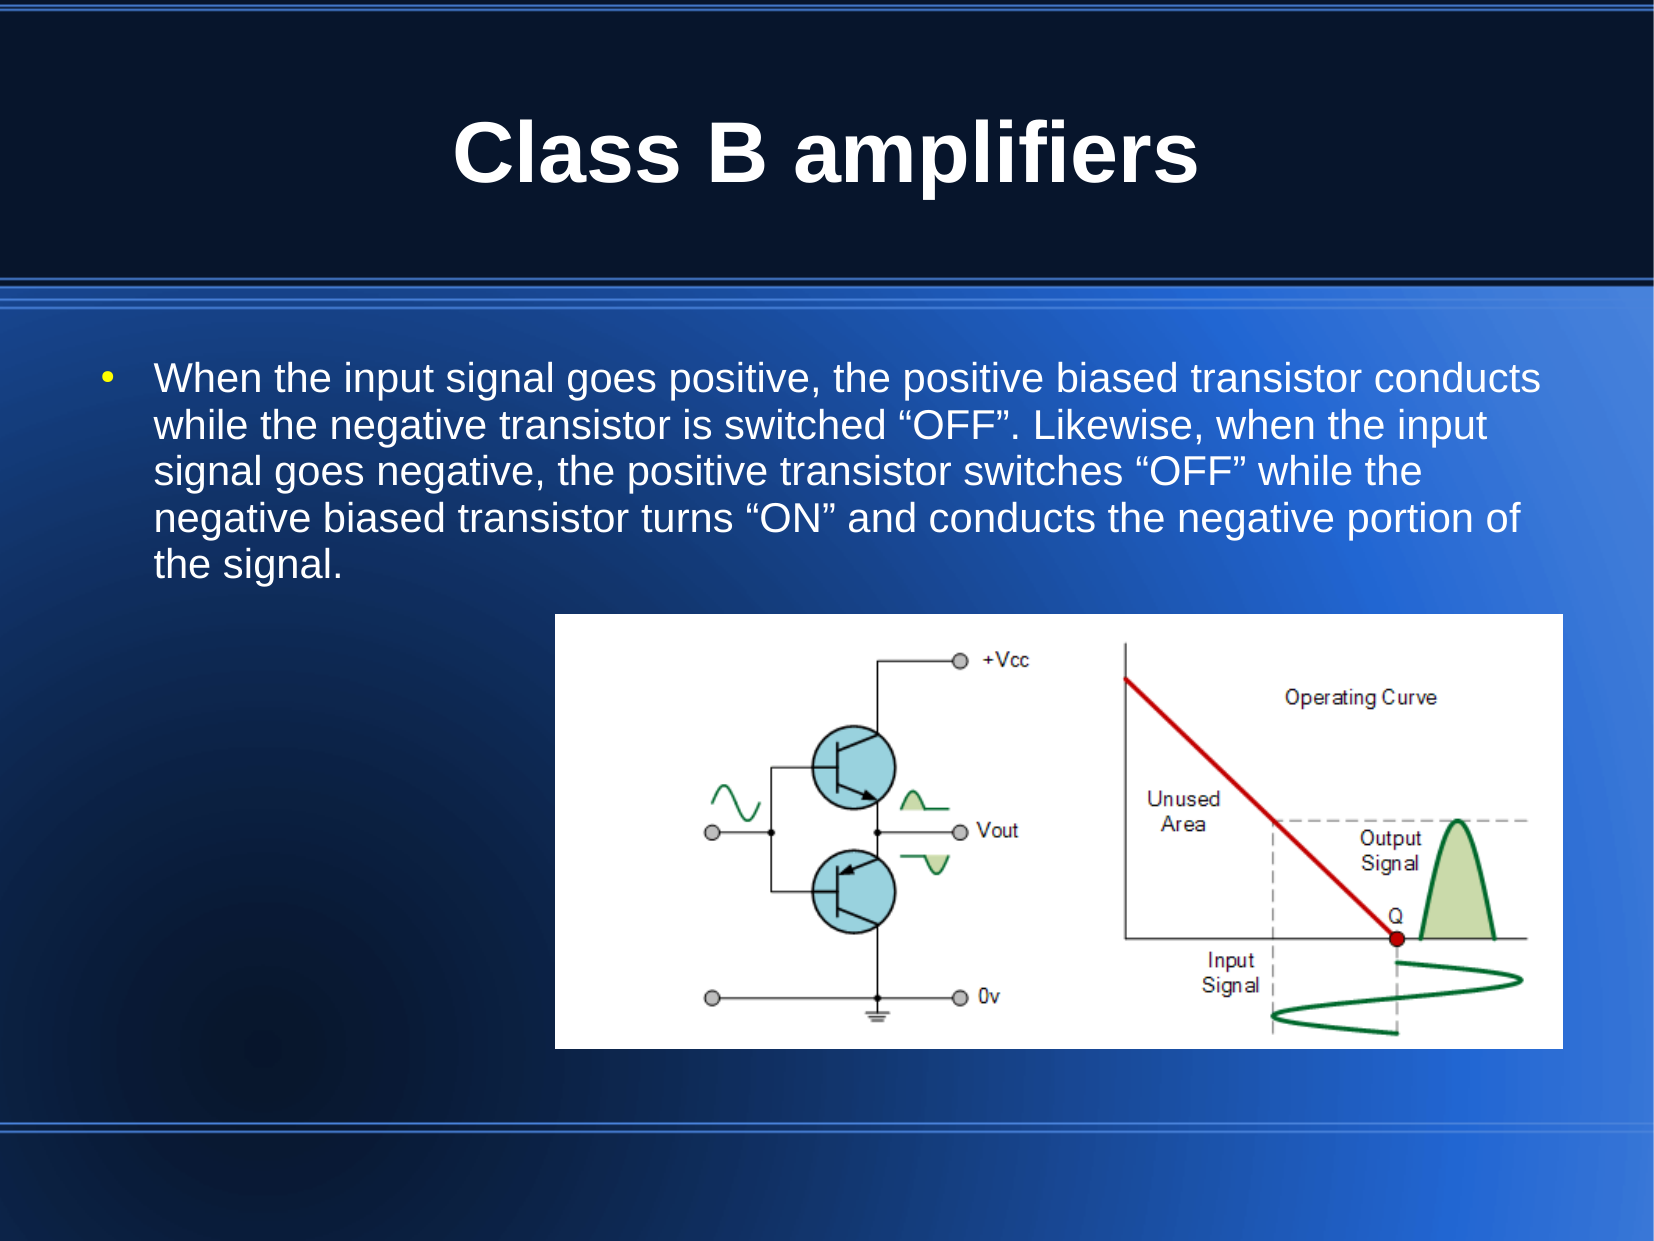

# Class B amplifiers
When the input signal goes positive, the positive biased transistor conducts while the negative transistor is switched “OFF”. Likewise, when the input signal goes negative, the positive transistor switches “OFF” while the negative biased transistor turns “ON” and conducts the negative portion of the signal.